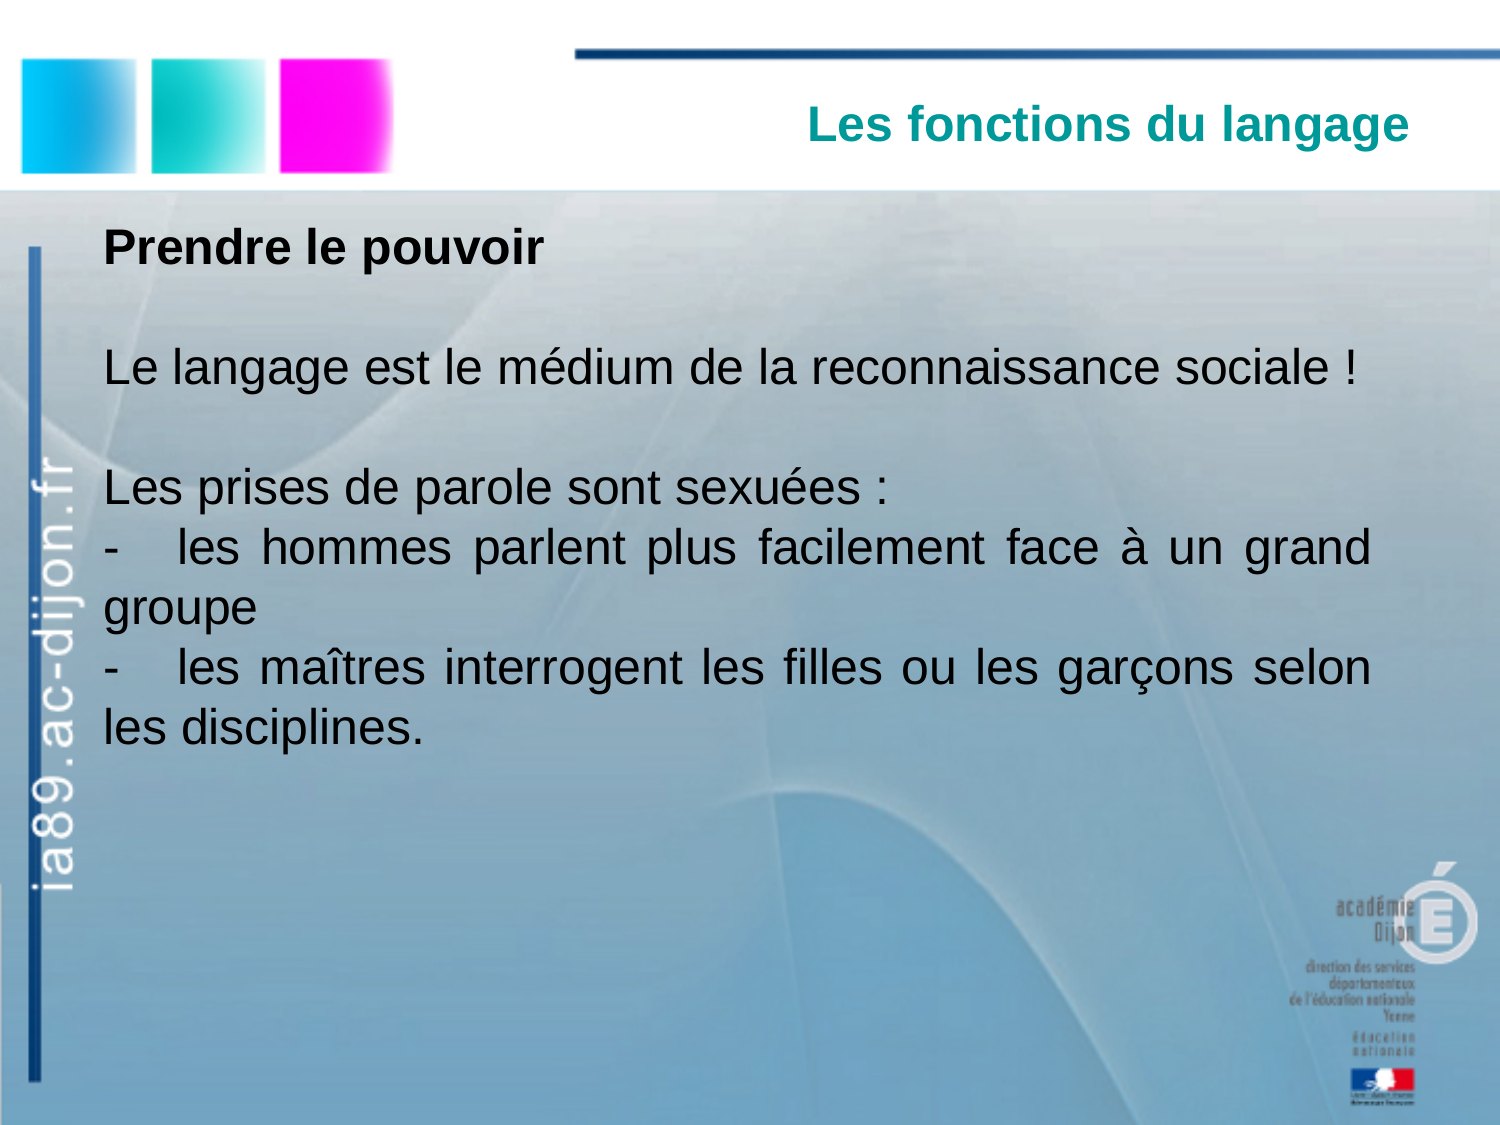

# Les fonctions du langage
Prendre le pouvoir
Le langage est le médium de la reconnaissance sociale !
Les prises de parole sont sexuées :
-	les hommes parlent plus facilement face à un grand groupe
-	les maîtres interrogent les filles ou les garçons selon les disciplines.